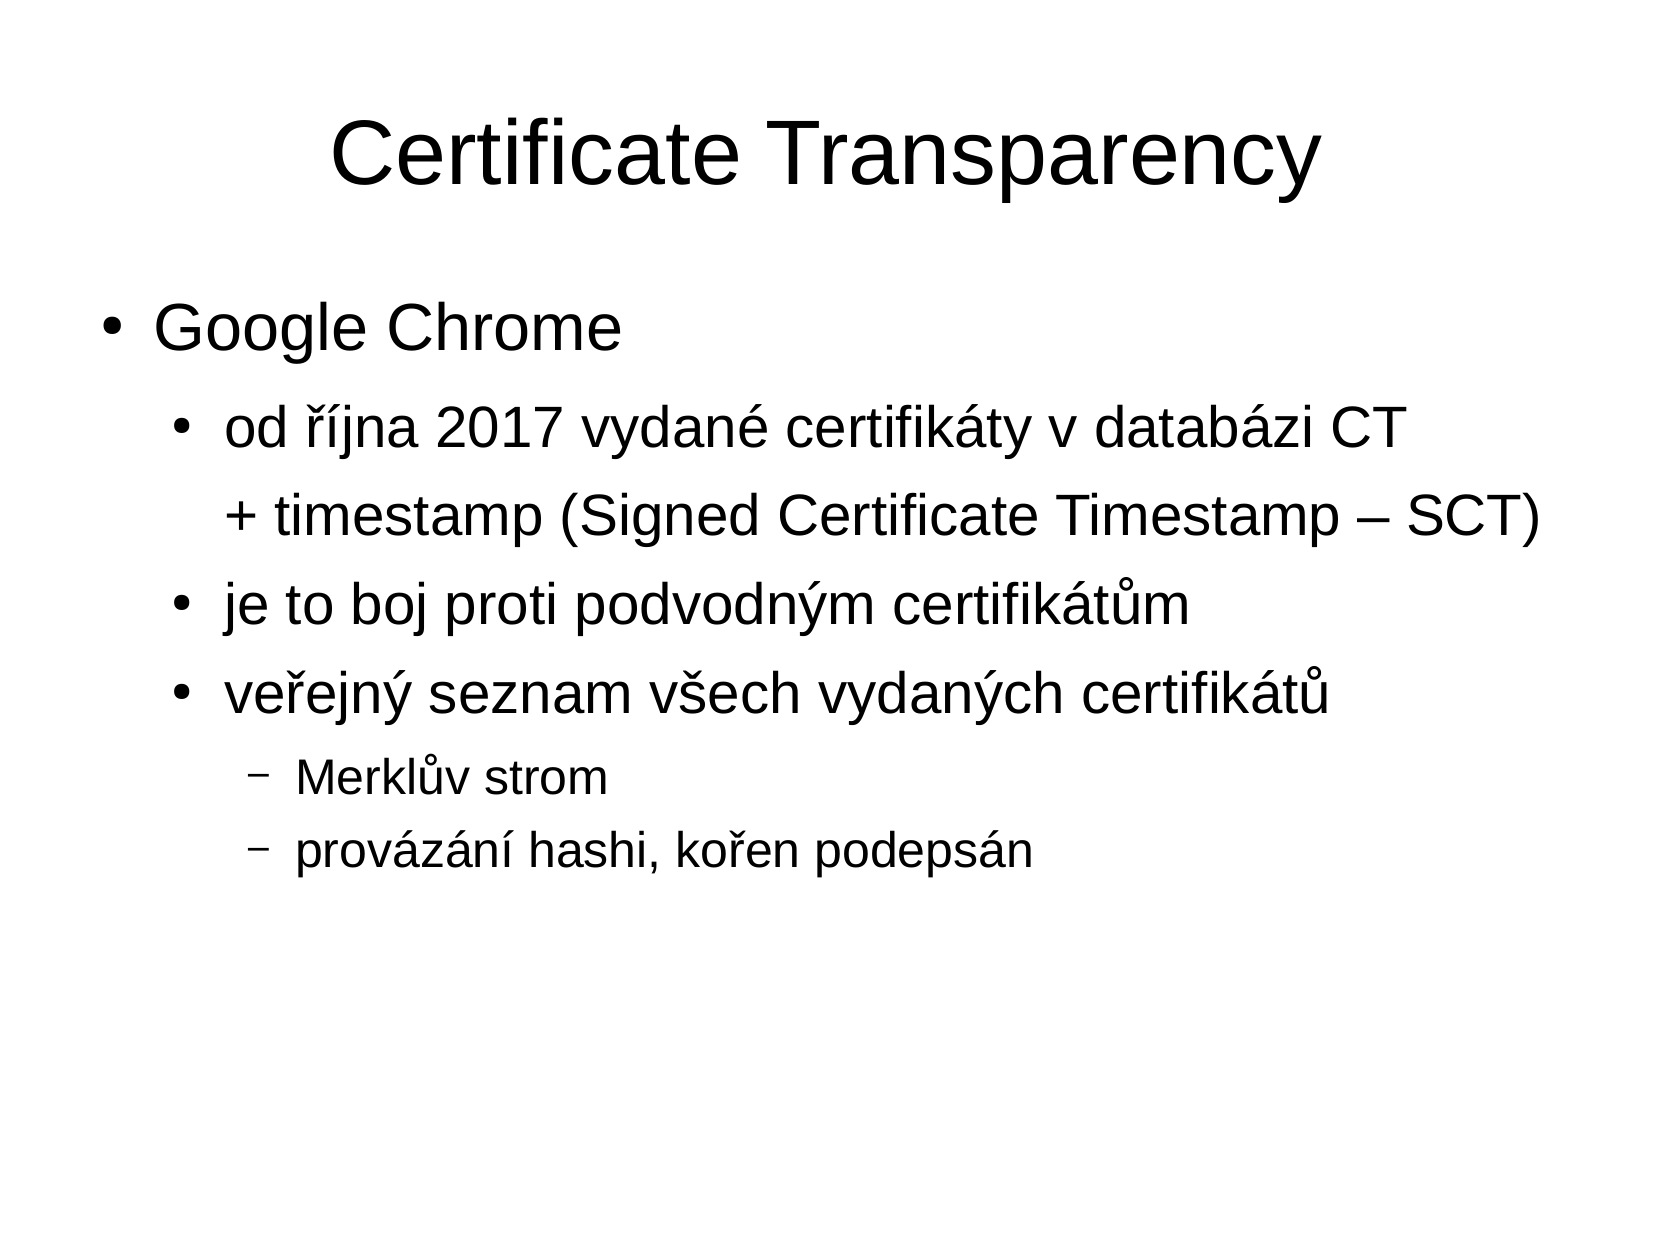

# Certificate Transparency
Google Chrome
od října 2017 vydané certifikáty v databázi CT
+ timestamp (Signed Certificate Timestamp – SCT)
je to boj proti podvodným certifikátům
veřejný seznam všech vydaných certifikátů
Merklův strom
provázání hashi, kořen podepsán